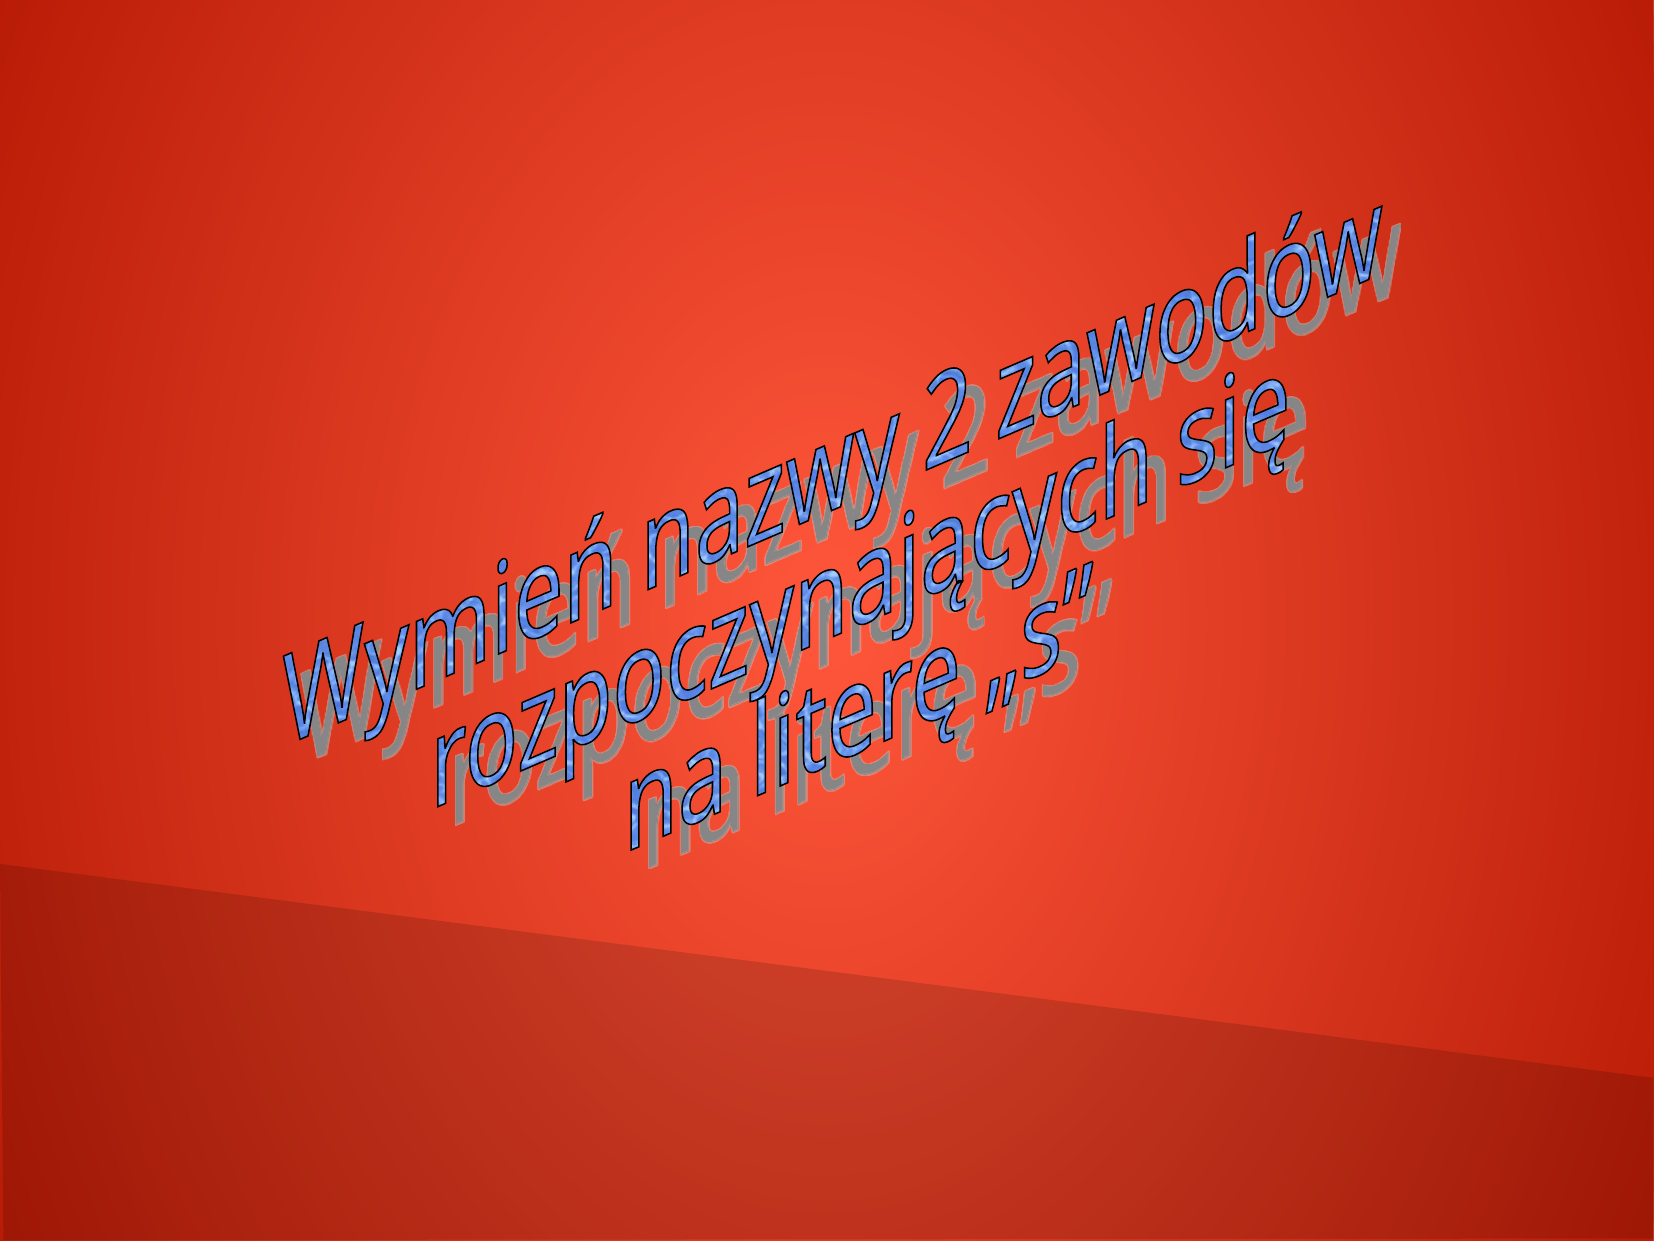

Wymień nazwy 2 zawodów
 rozpoczynających się
 na literę „s”